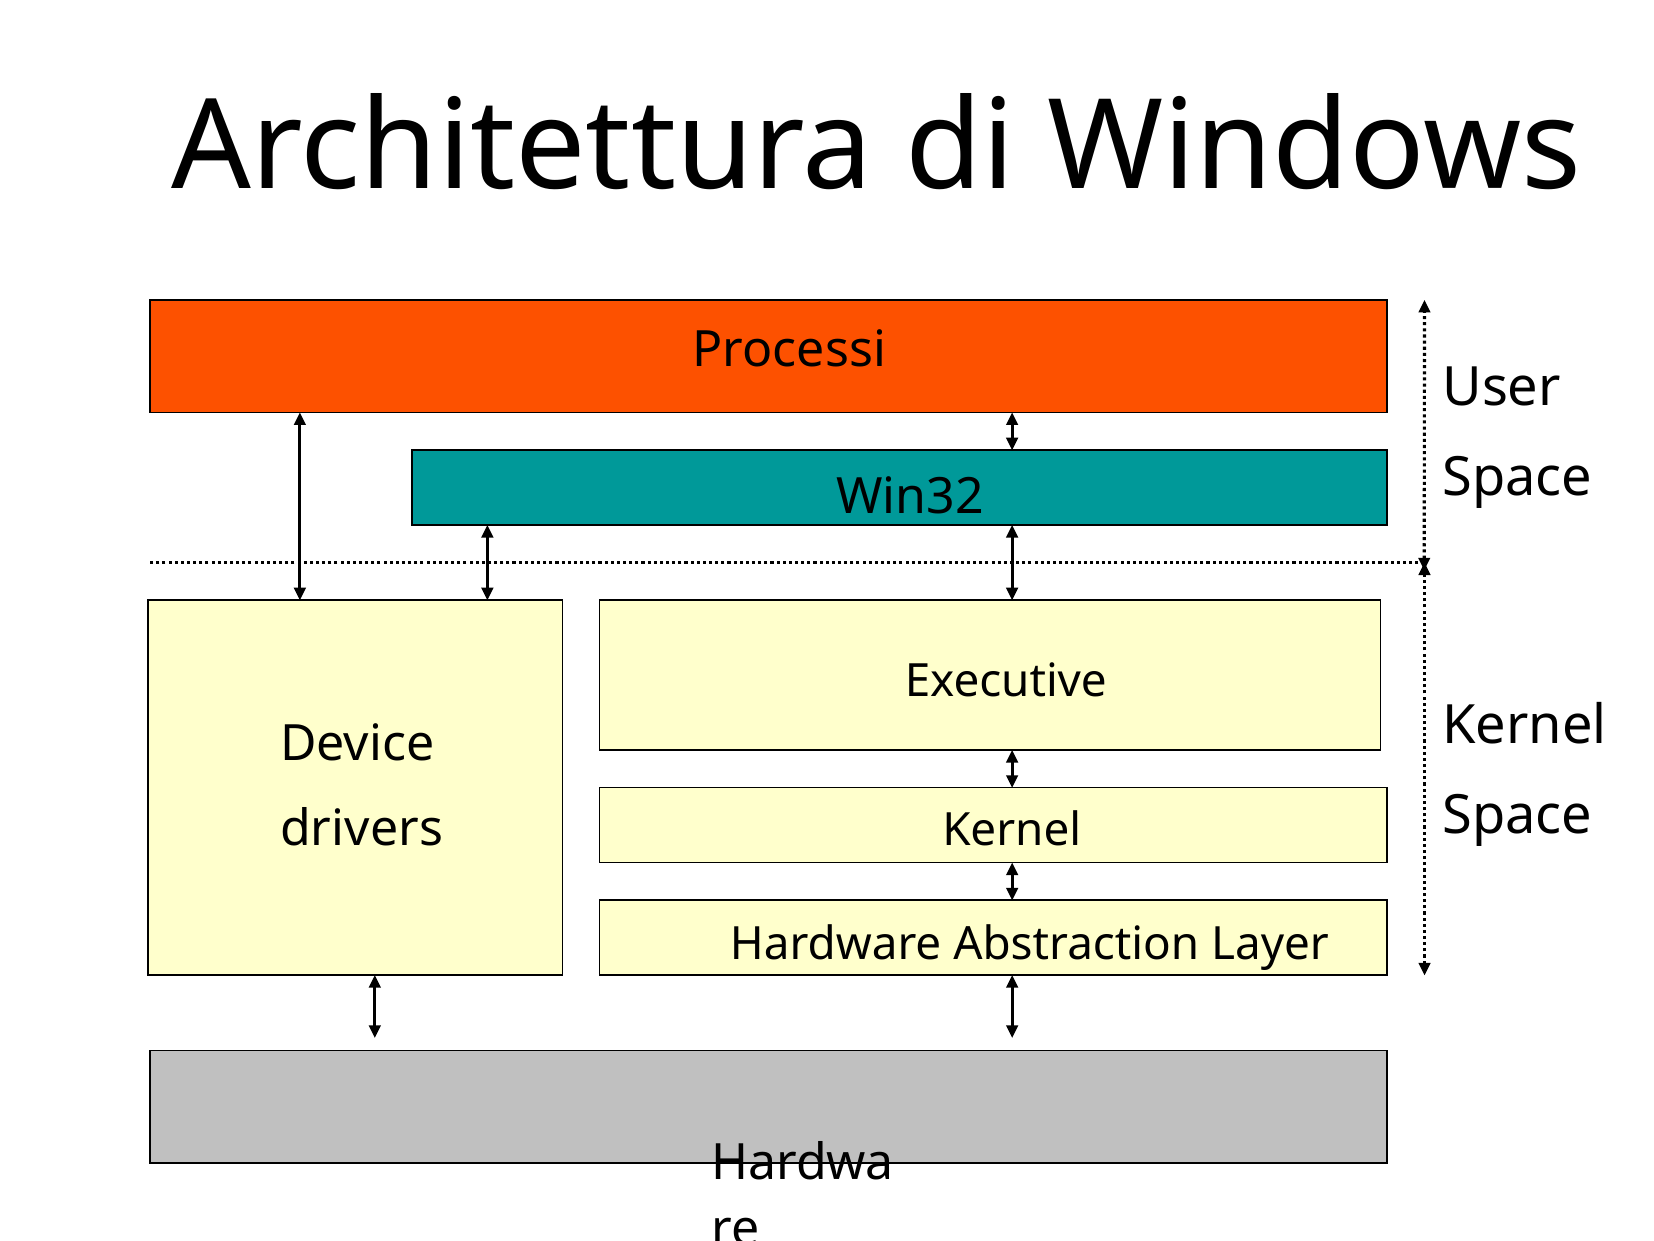

Architettura di Windows
Processi
User
Space
Win32
Executive
Kernel
Space
Device
drivers
Kernel
Hardware Abstraction Layer
 Hardware